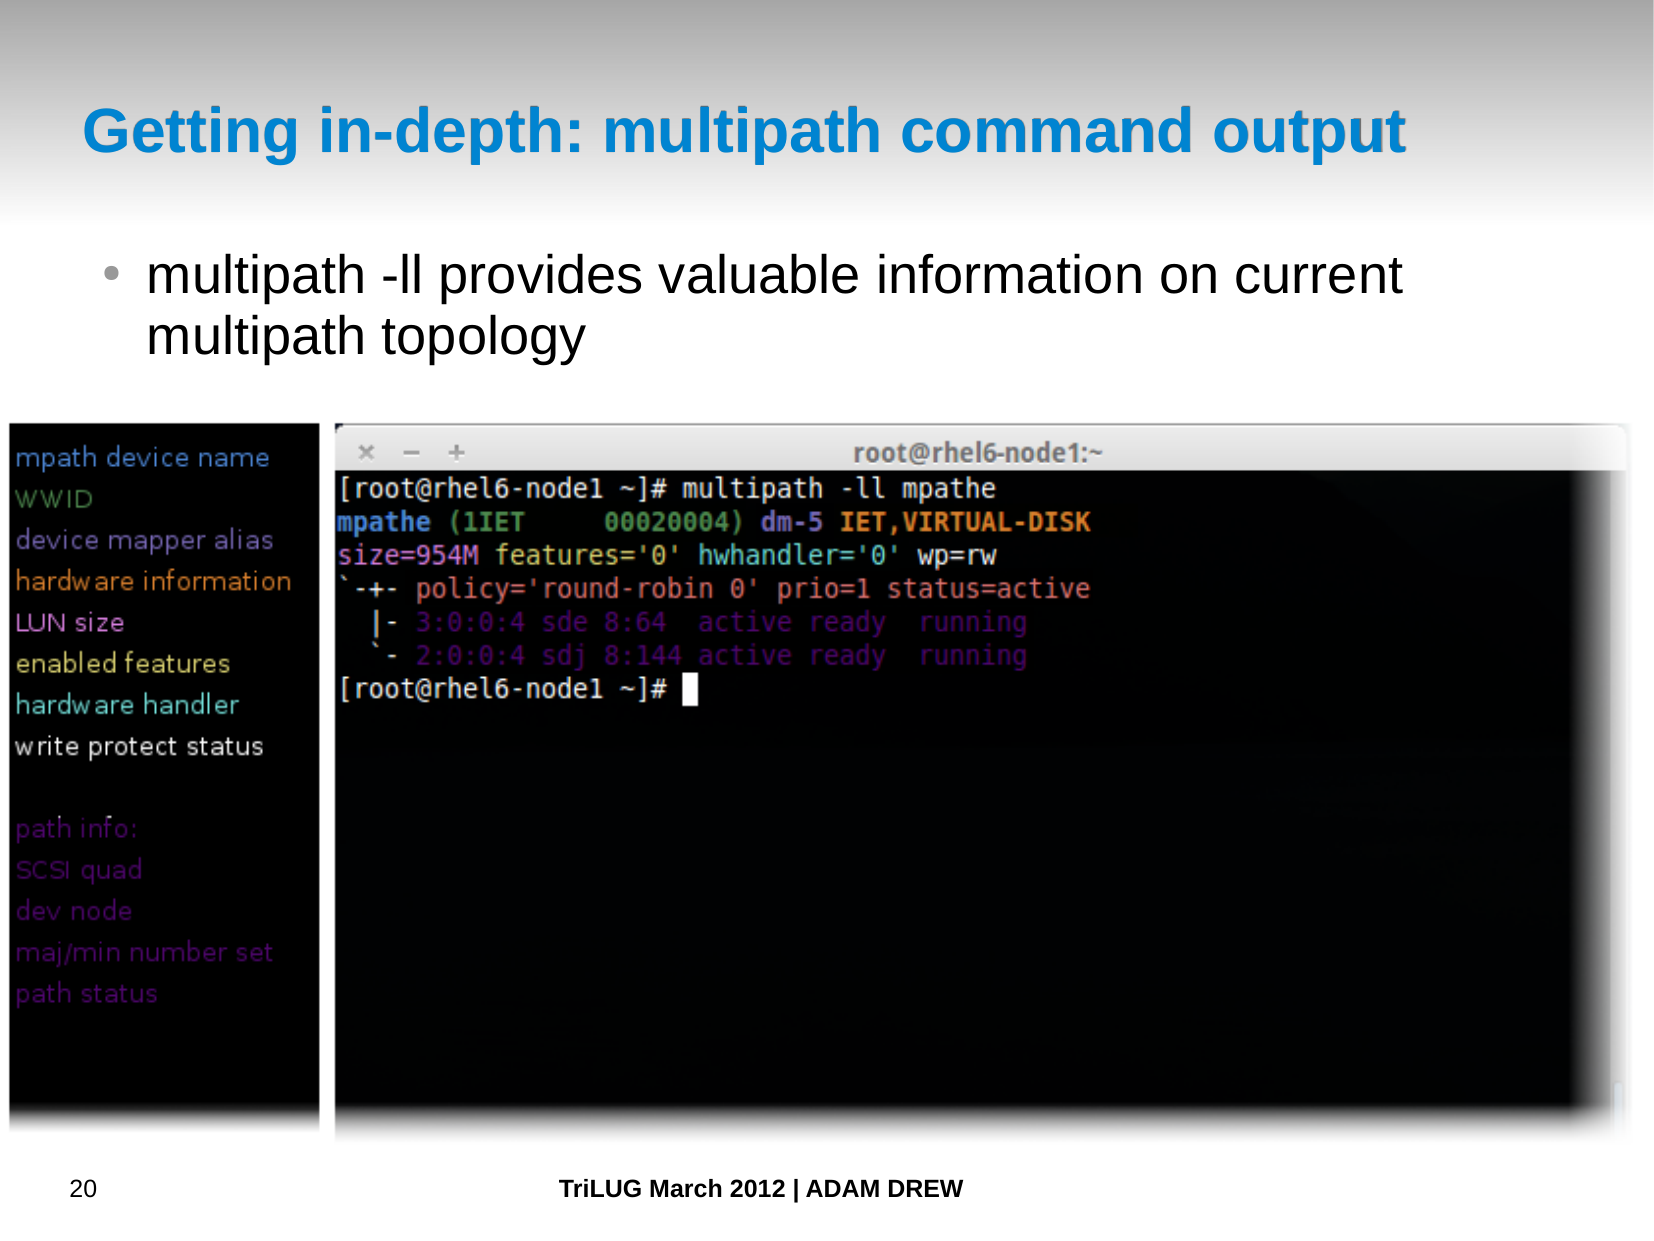

# Getting in-depth: multipath command output
multipath -ll provides valuable information on current multipath topology